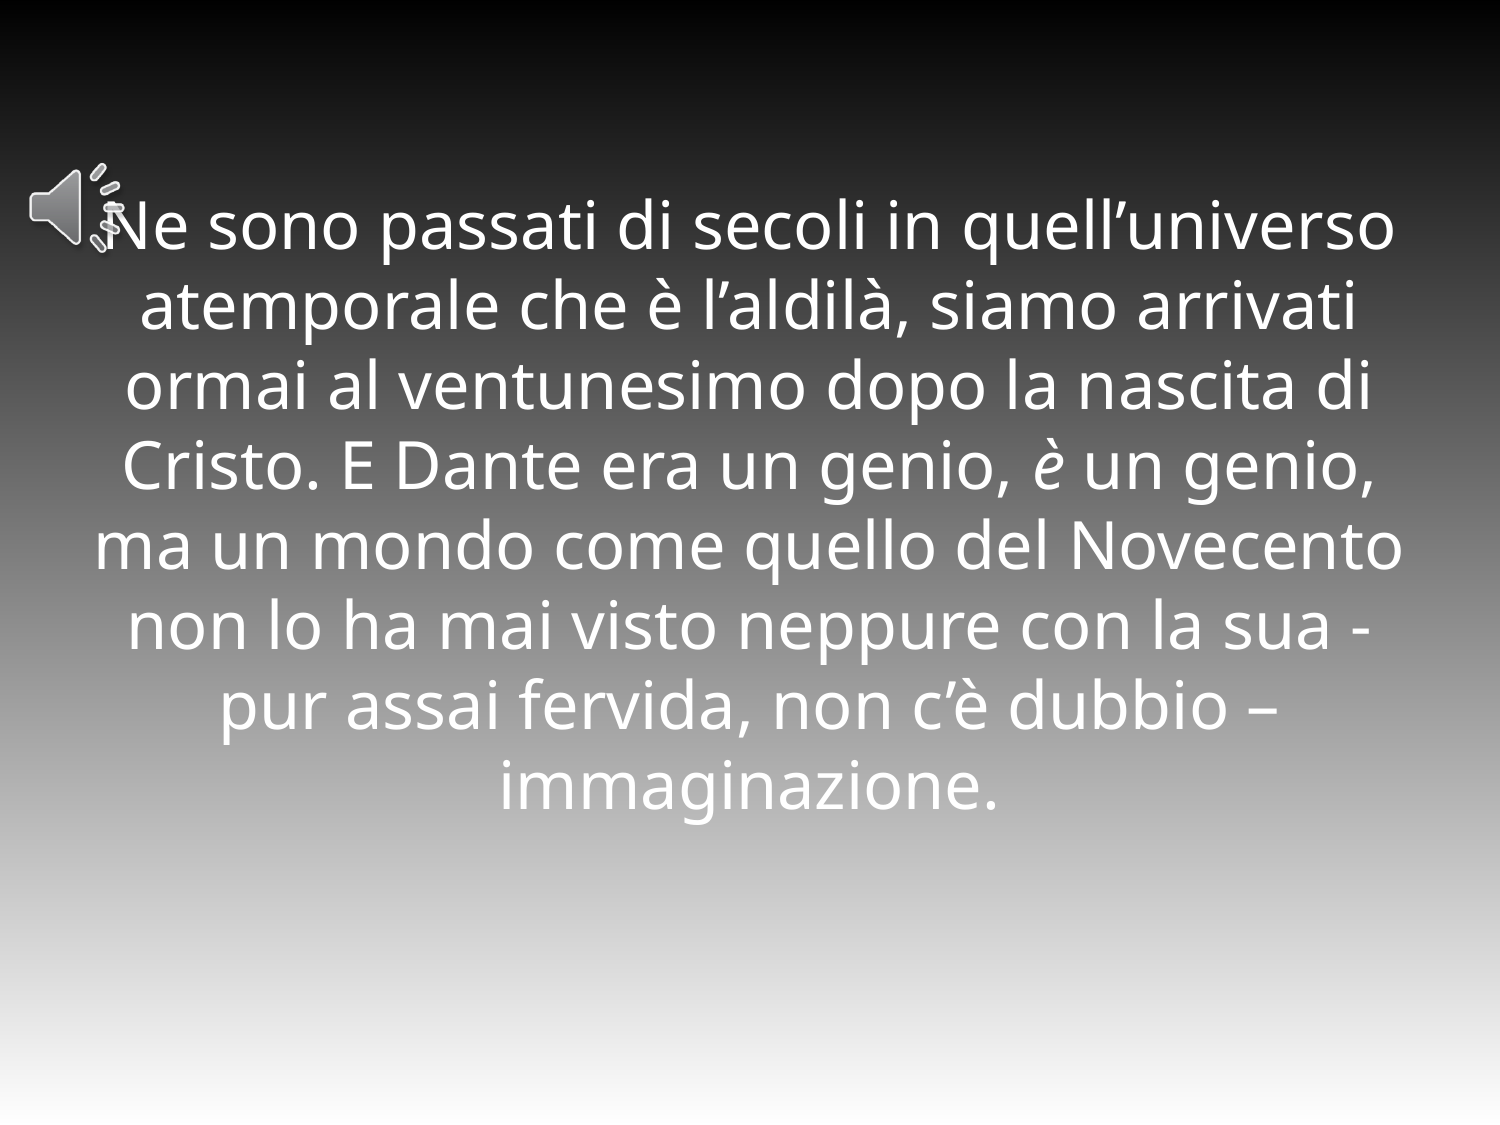

# Ne sono passati di secoli in quell’universo atemporale che è l’aldilà, siamo arrivati ormai al ventunesimo dopo la nascita di Cristo. E Dante era un genio, è un genio, ma un mondo come quello del Novecento non lo ha mai visto neppure con la sua - pur assai fervida, non c’è dubbio – immaginazione.